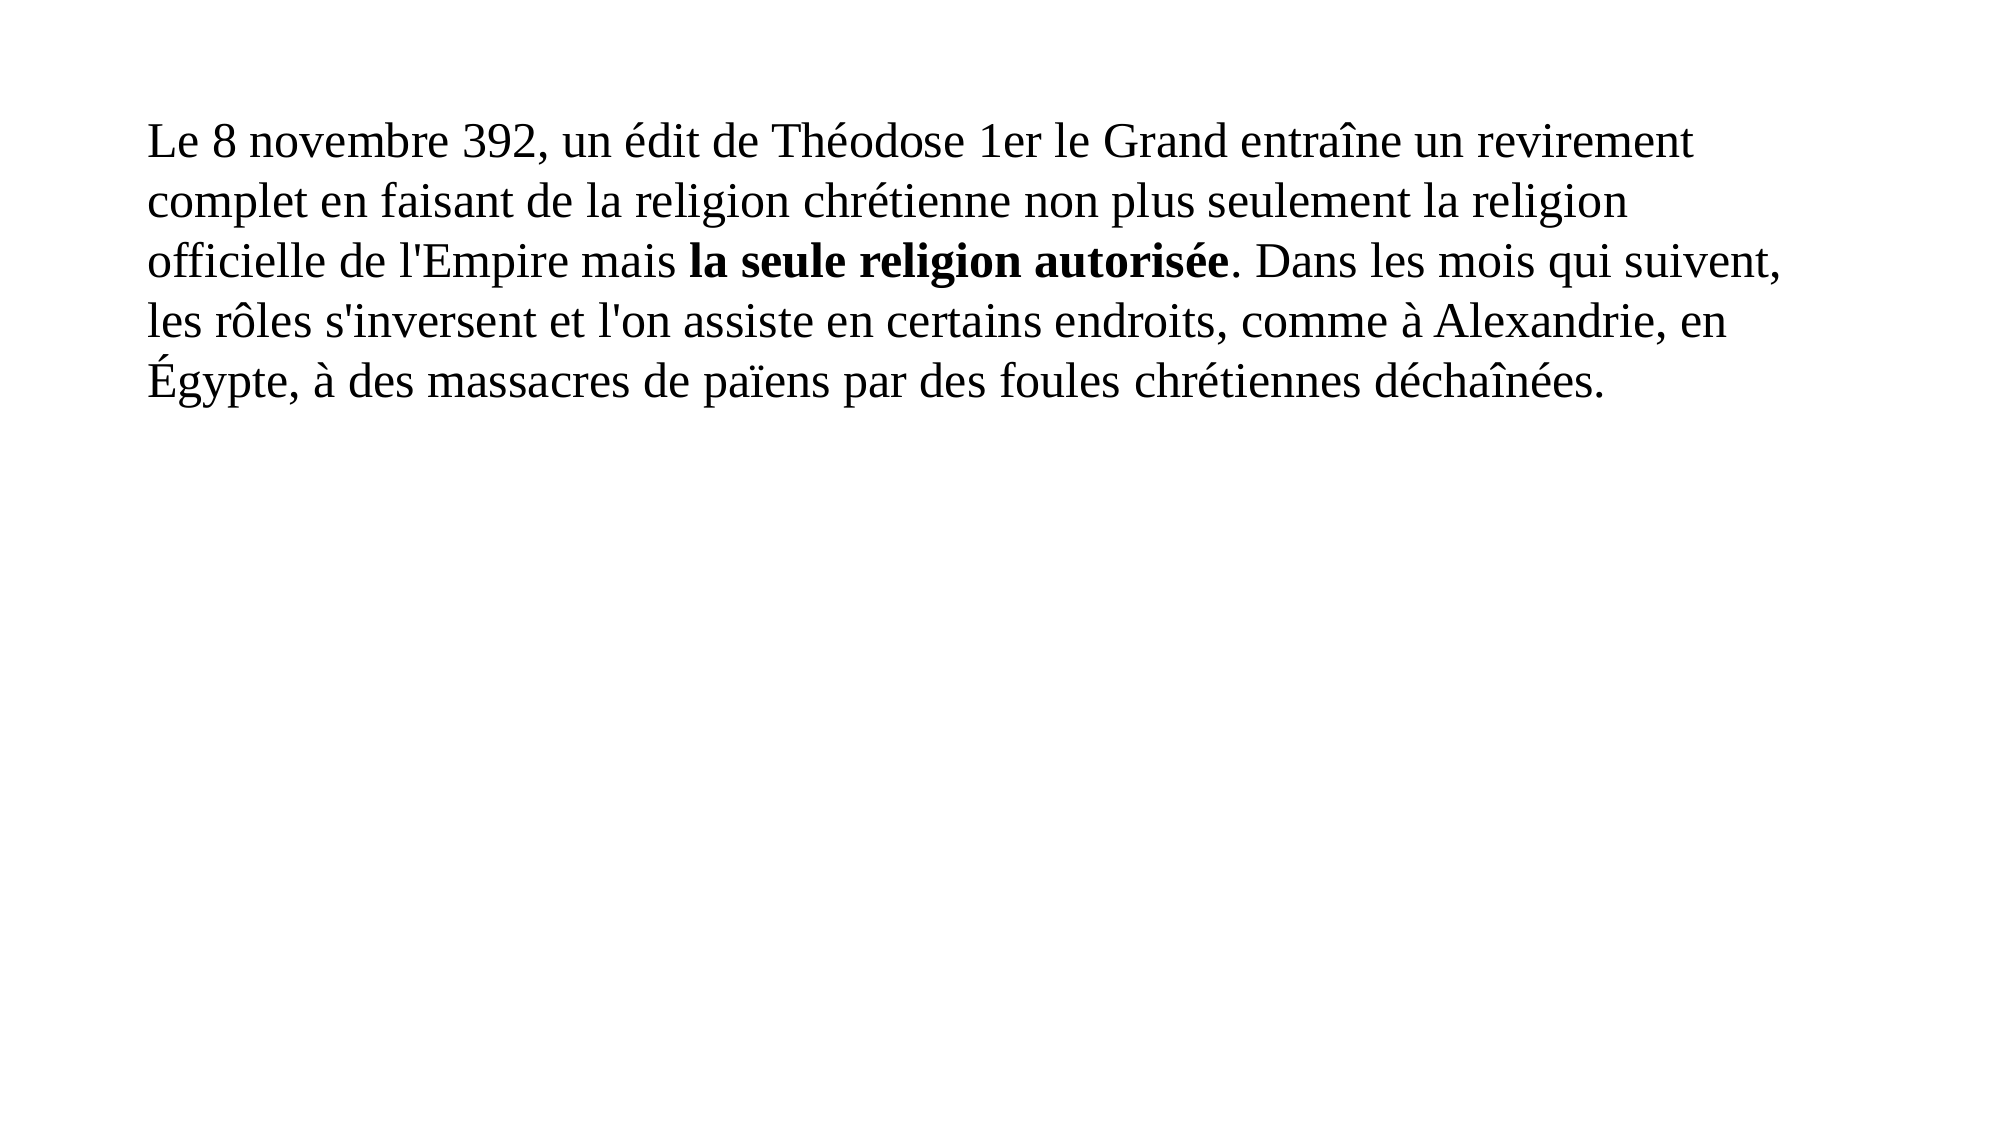

Le 8 novembre 392, un édit de Théodose 1er le Grand entraîne un revirement complet en faisant de la religion chrétienne non plus seulement la religion officielle de l'Empire mais la seule religion autorisée. Dans les mois qui suivent, les rôles s'inversent et l'on assiste en certains endroits, comme à Alexandrie, en Égypte, à des massacres de païens par des foules chrétiennes déchaînées.